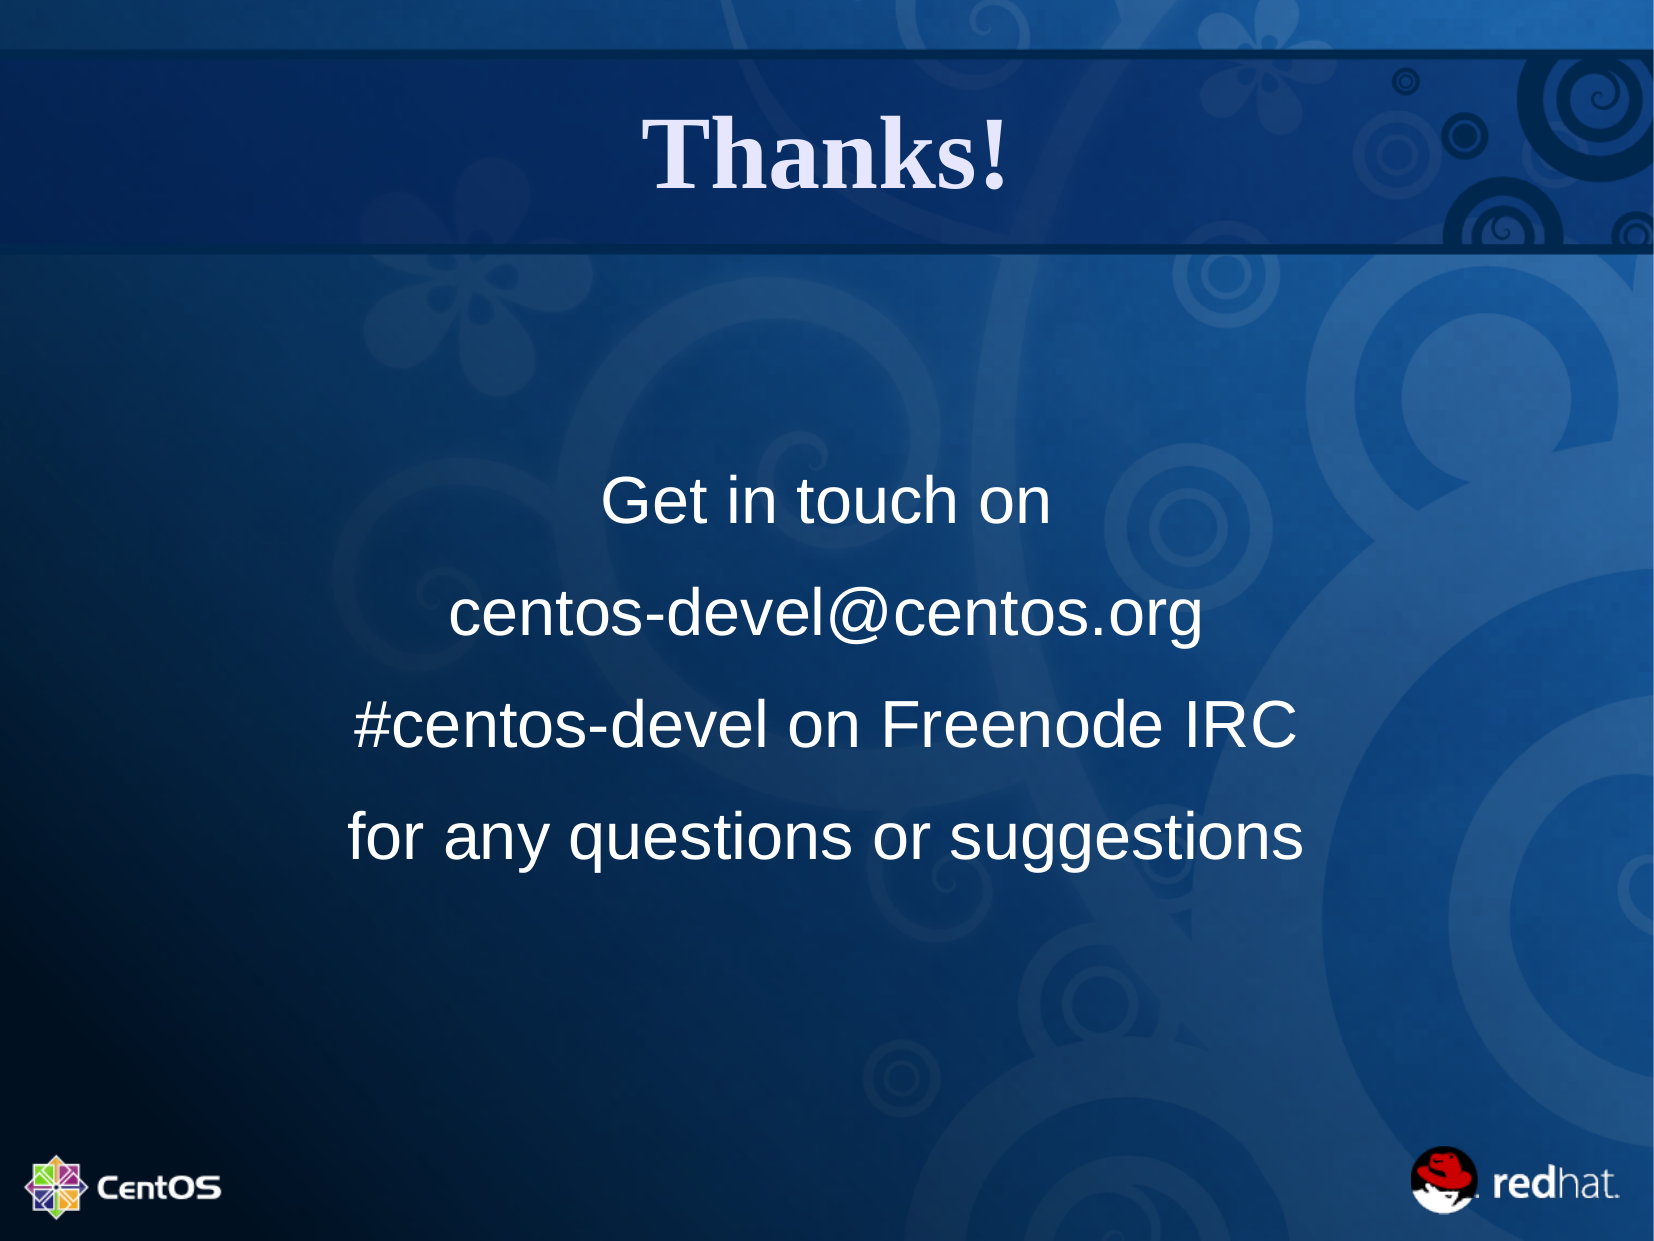

# Thanks!
Get in touch on
centos-devel@centos.org
#centos-devel on Freenode IRC
for any questions or suggestions